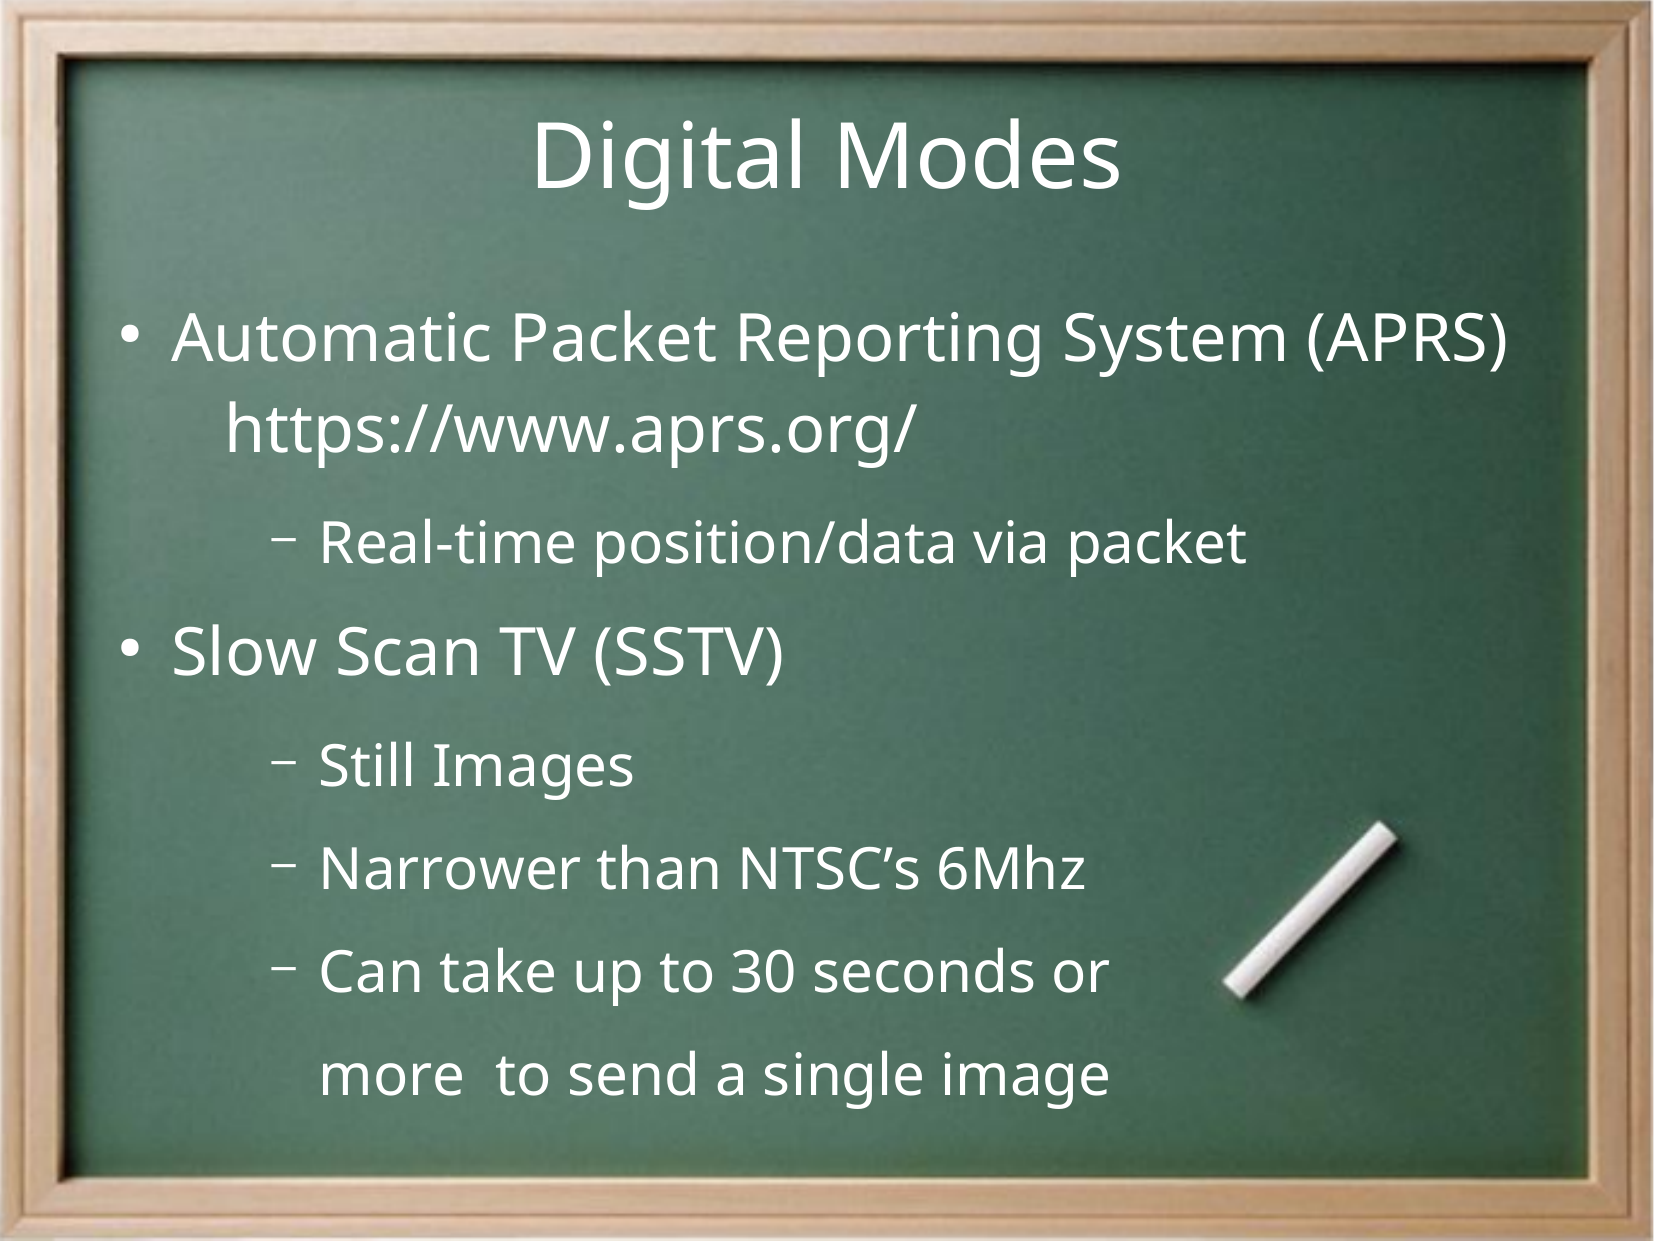

# Digital Modes
Automatic Packet Reporting System (APRS) https://www.aprs.org/
Real-time position/data via packet
Slow Scan TV (SSTV)
Still Images
Narrower than NTSC’s 6Mhz
Can take up to 30 seconds or
more to send a single image